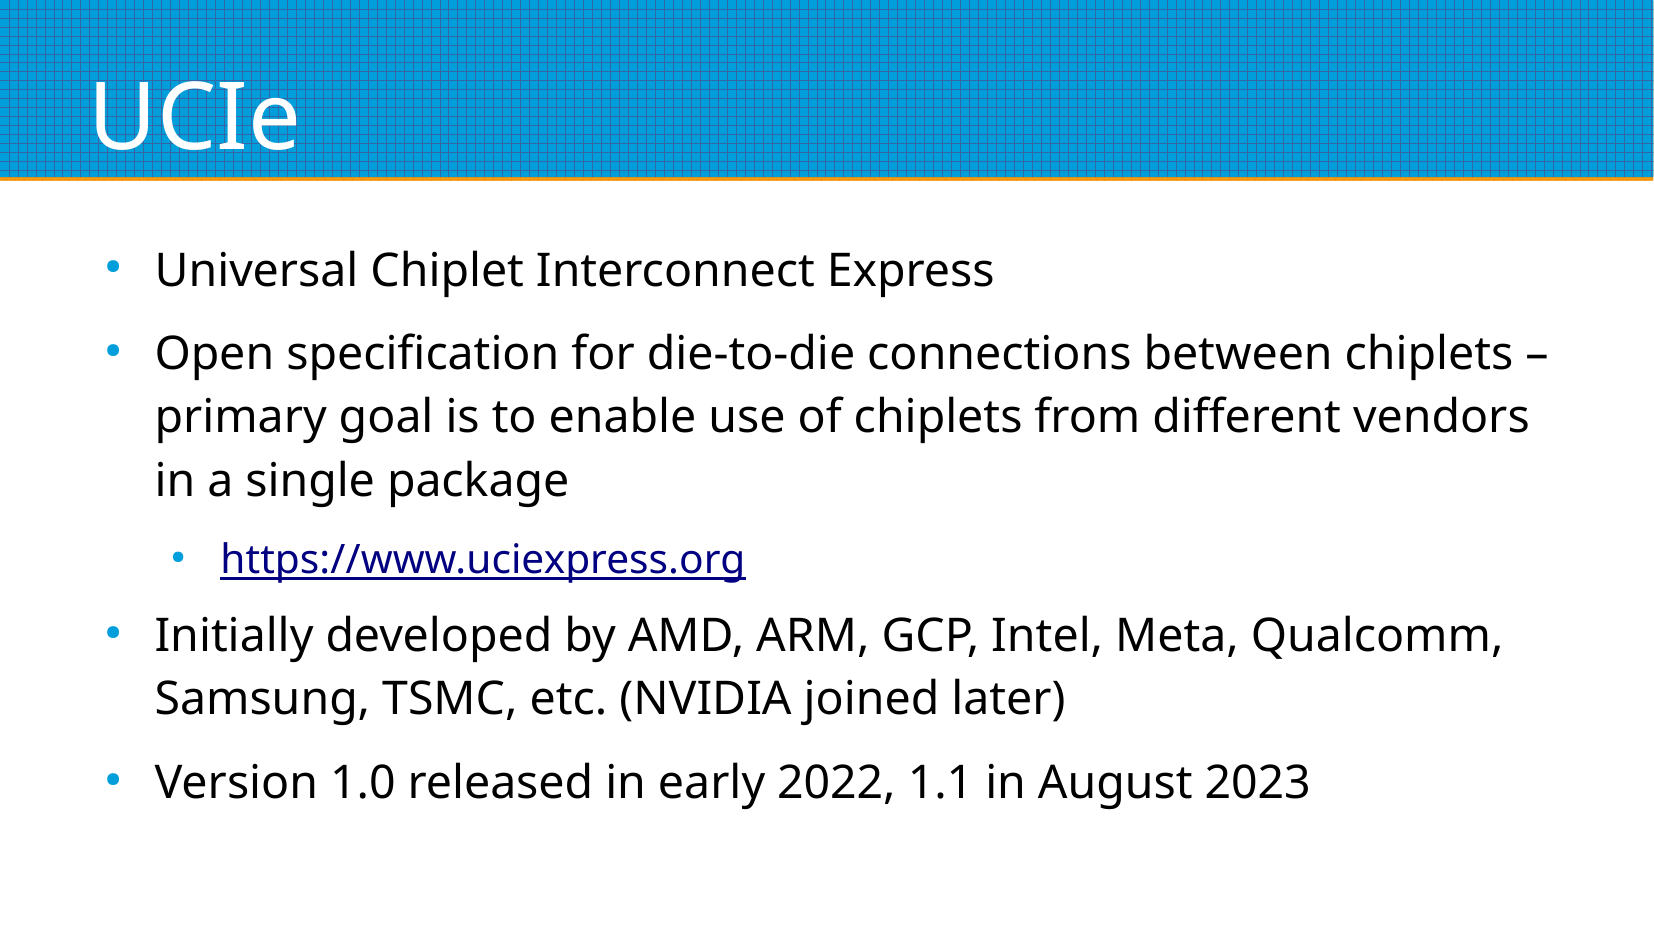

# UCIe
Universal Chiplet Interconnect Express
Open specification for die-to-die connections between chiplets – primary goal is to enable use of chiplets from different vendors in a single package
https://www.uciexpress.org
Initially developed by AMD, ARM, GCP, Intel, Meta, Qualcomm, Samsung, TSMC, etc. (NVIDIA joined later)
Version 1.0 released in early 2022, 1.1 in August 2023